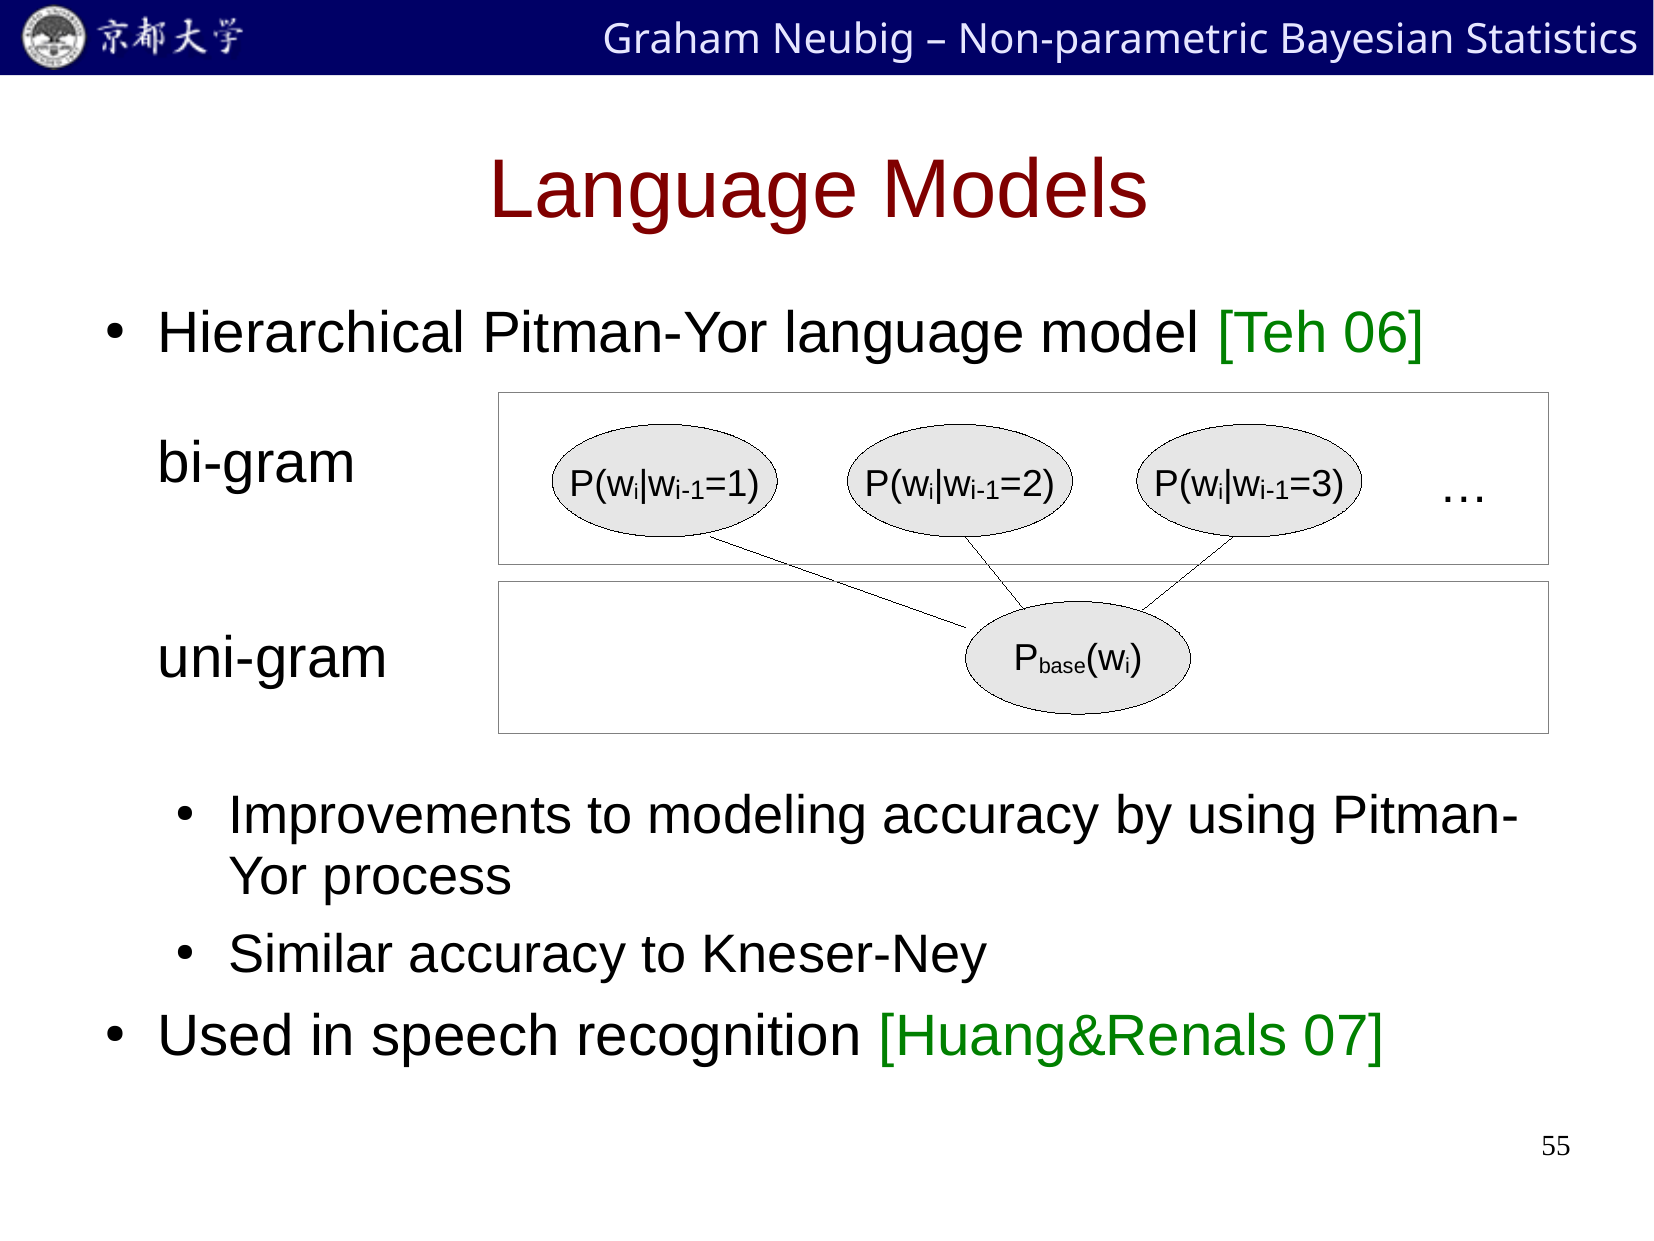

# Language Models
Hierarchical Pitman-Yor language model [Teh 06]
bi-gram
uni-gram
Improvements to modeling accuracy by using Pitman-Yor process
Similar accuracy to Kneser-Ney
Used in speech recognition [Huang&Renals 07]
P(wi|wi-1=1)
P(wi|wi-1=2)
P(wi|wi-1=3)
…
Pbase(wi)
55